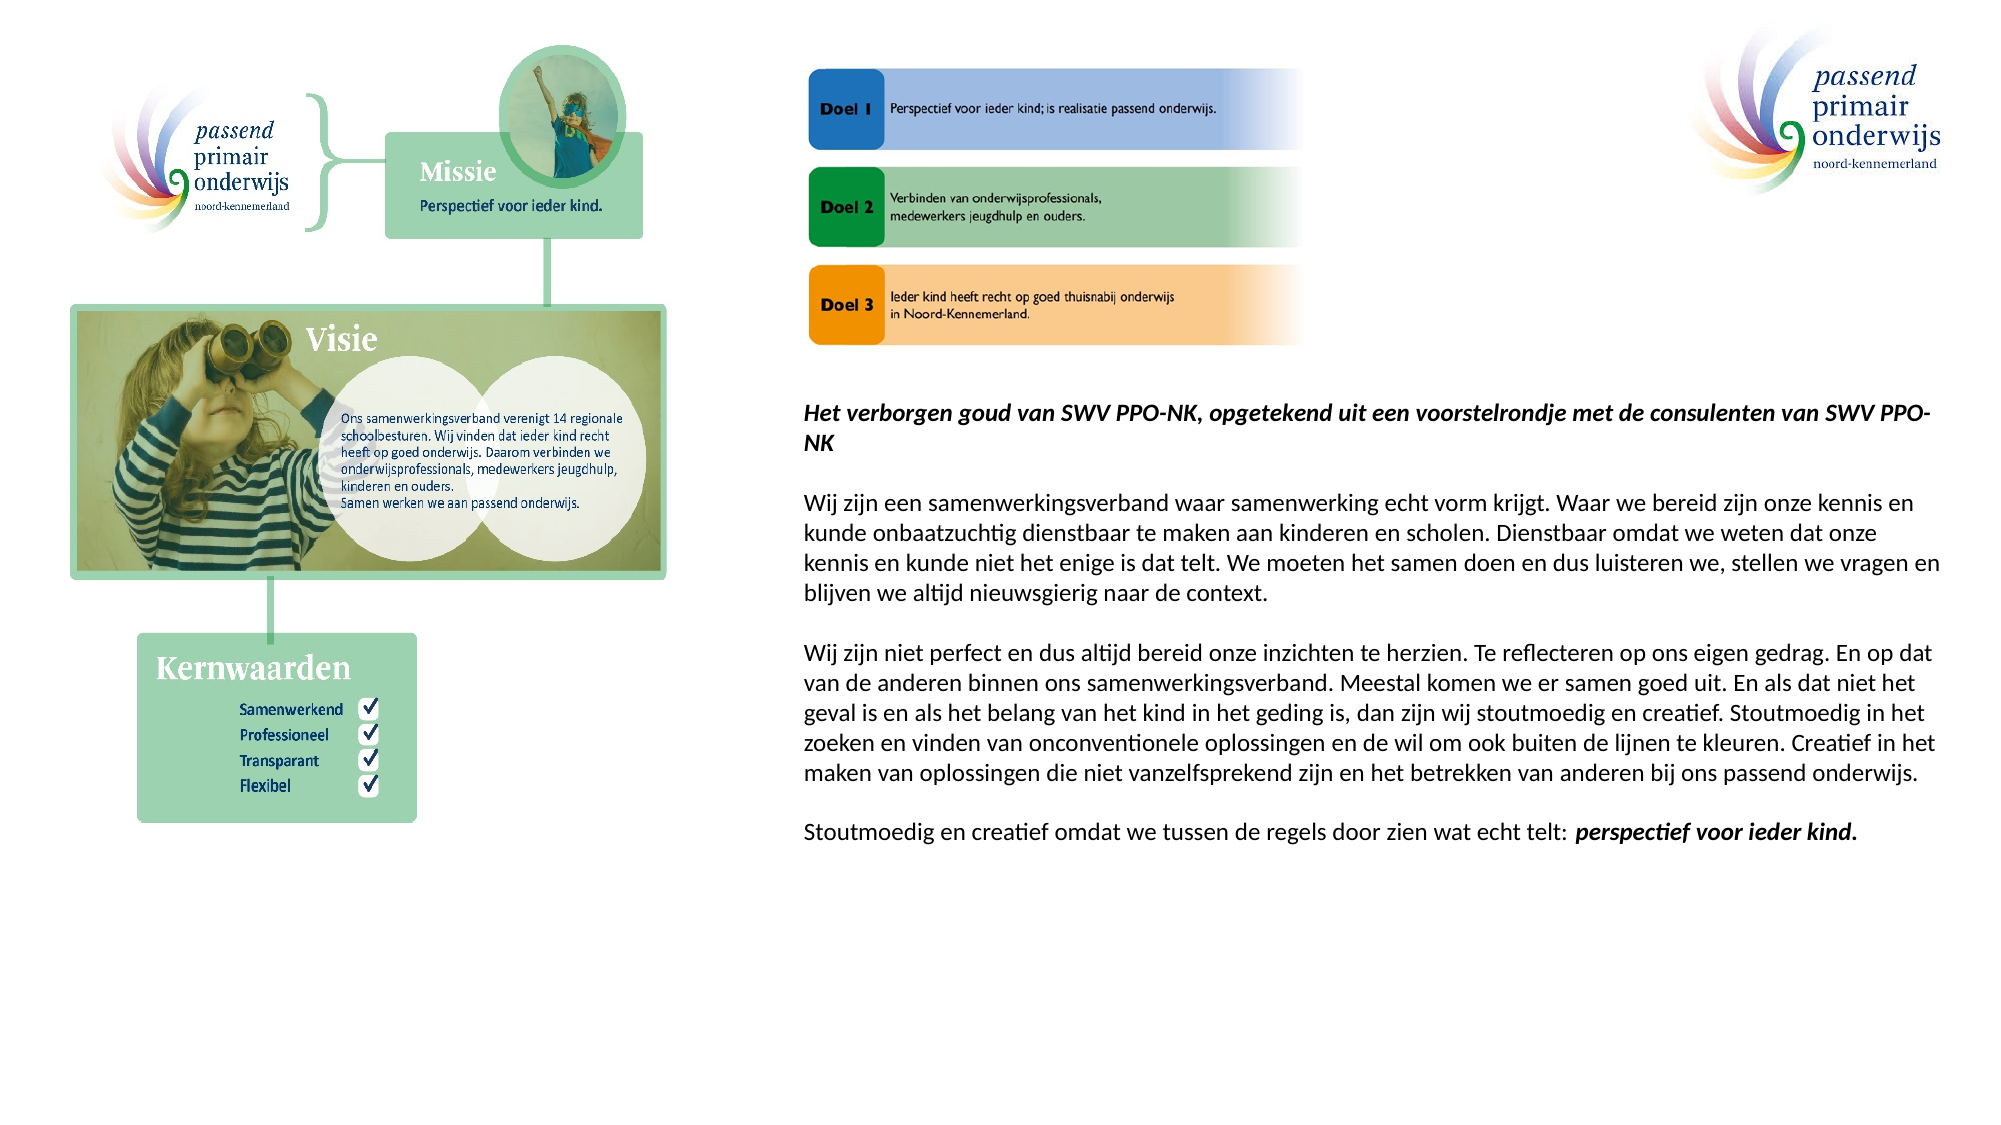

Het verborgen goud van SWV PPO-NK, opgetekend uit een voorstelrondje met de consulenten van SWV PPO-NK
Wij zijn een samenwerkingsverband waar samenwerking echt vorm krijgt. Waar we bereid zijn onze kennis en kunde onbaatzuchtig dienstbaar te maken aan kinderen en scholen. Dienstbaar omdat we weten dat onze kennis en kunde niet het enige is dat telt. We moeten het samen doen en dus luisteren we, stellen we vragen en blijven we altijd nieuwsgierig naar de context.
Wij zijn niet perfect en dus altijd bereid onze inzichten te herzien. Te reflecteren op ons eigen gedrag. En op dat van de anderen binnen ons samenwerkingsverband. Meestal komen we er samen goed uit. En als dat niet het geval is en als het belang van het kind in het geding is, dan zijn wij stoutmoedig en creatief. Stoutmoedig in het zoeken en vinden van onconventionele oplossingen en de wil om ook buiten de lijnen te kleuren. Creatief in het maken van oplossingen die niet vanzelfsprekend zijn en het betrekken van anderen bij ons passend onderwijs.
Stoutmoedig en creatief omdat we tussen de regels door zien wat echt telt: perspectief voor ieder kind.